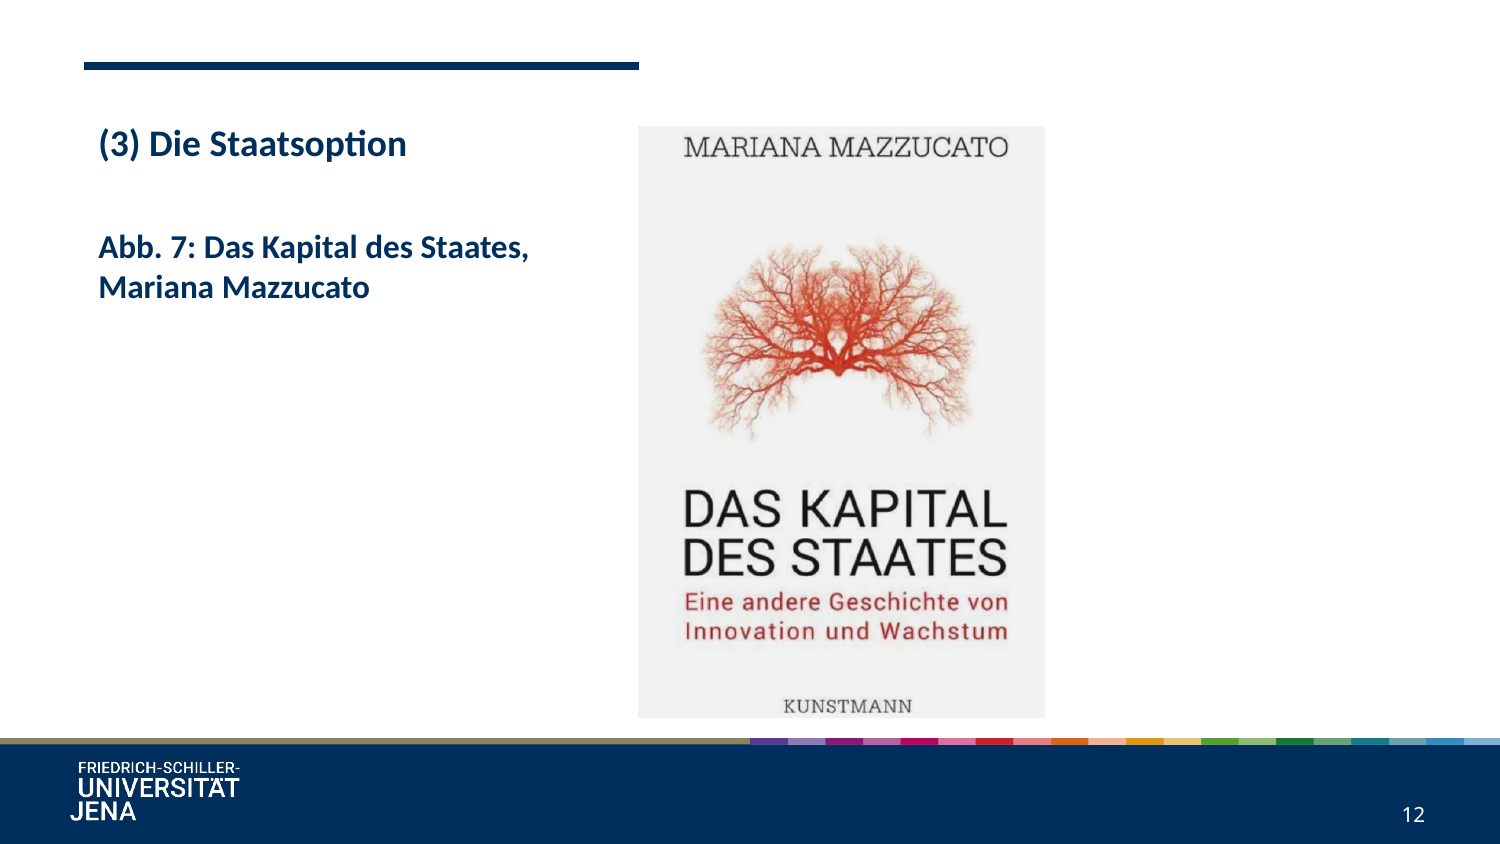

(3) Die Staatsoption
Abb. 7: Das Kapital des Staates, Mariana Mazzucato